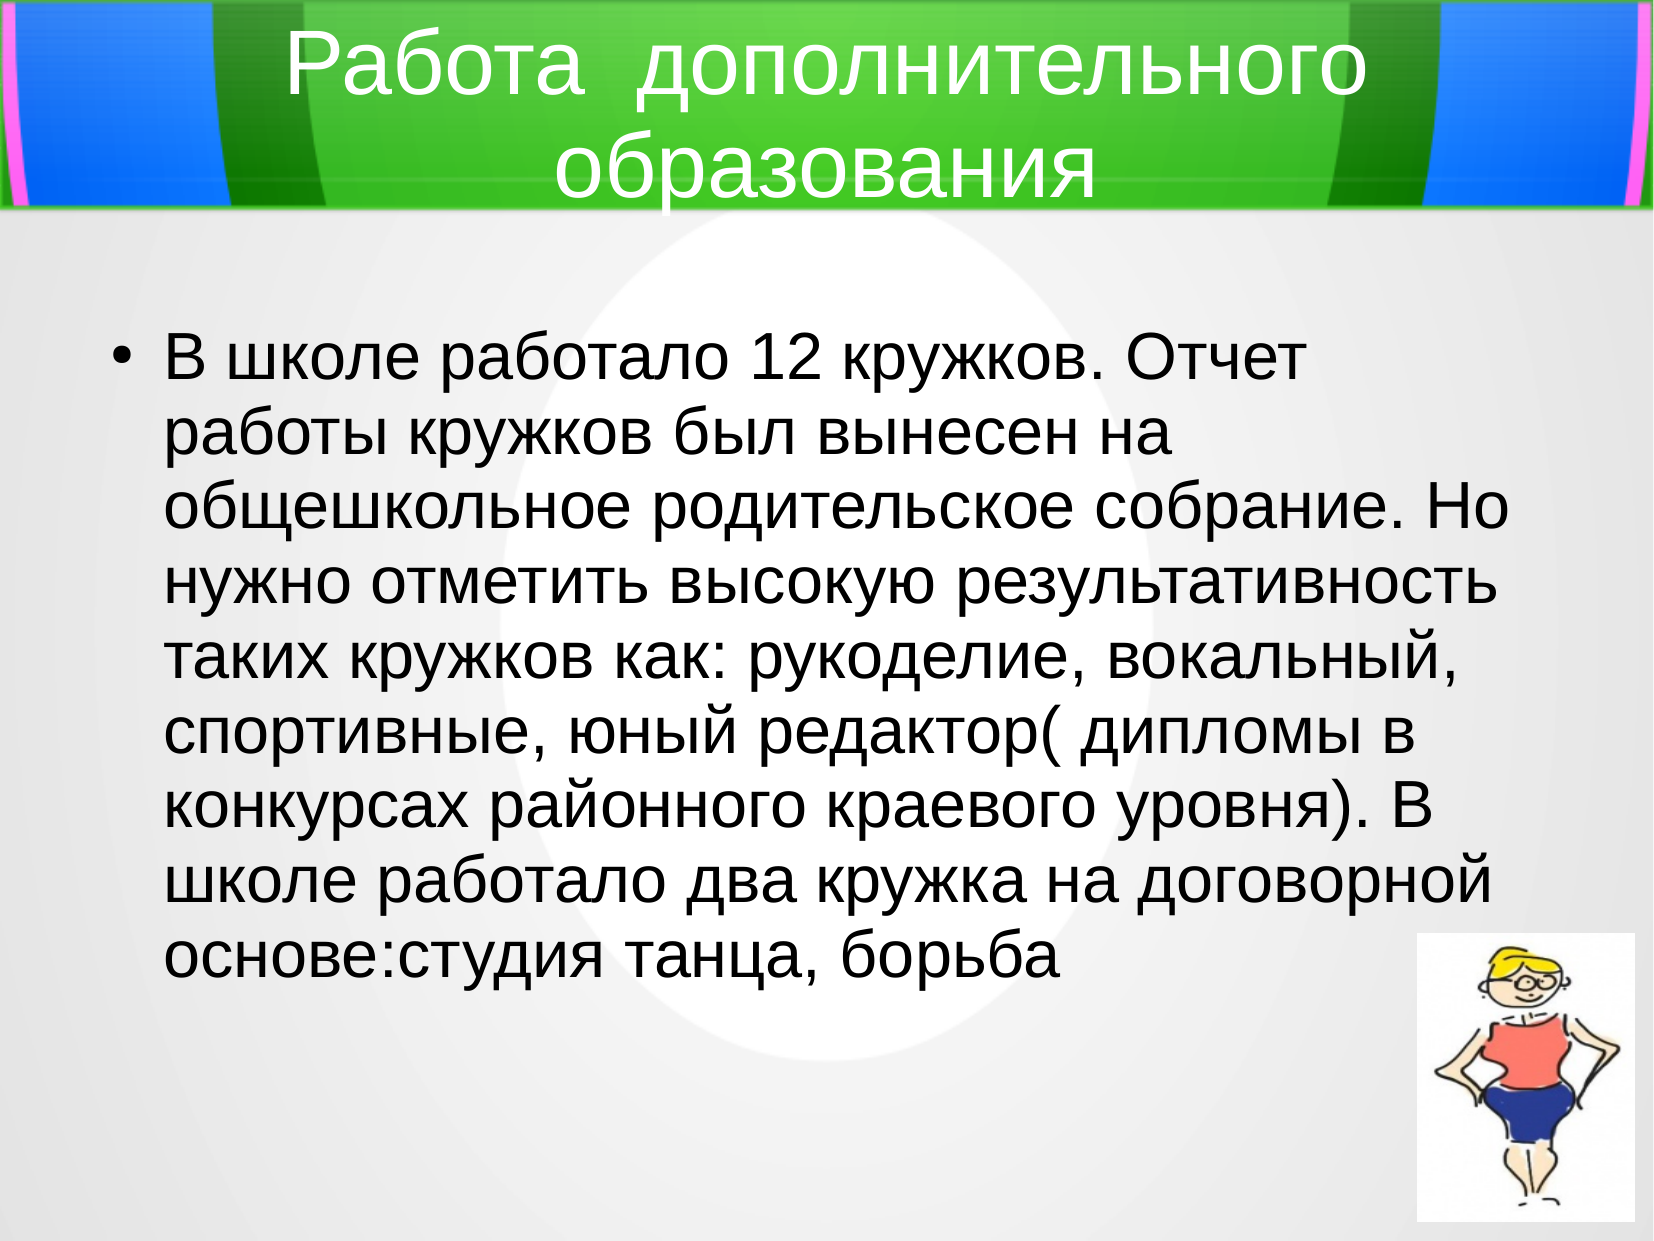

# Работа дополнительного образования
В школе работало 12 кружков. Отчет работы кружков был вынесен на общешкольное родительское собрание. Но нужно отметить высокую результативность таких кружков как: рукоделие, вокальный, спортивные, юный редактор( дипломы в конкурсах районного краевого уровня). В школе работало два кружка на договорной основе:студия танца, борьба